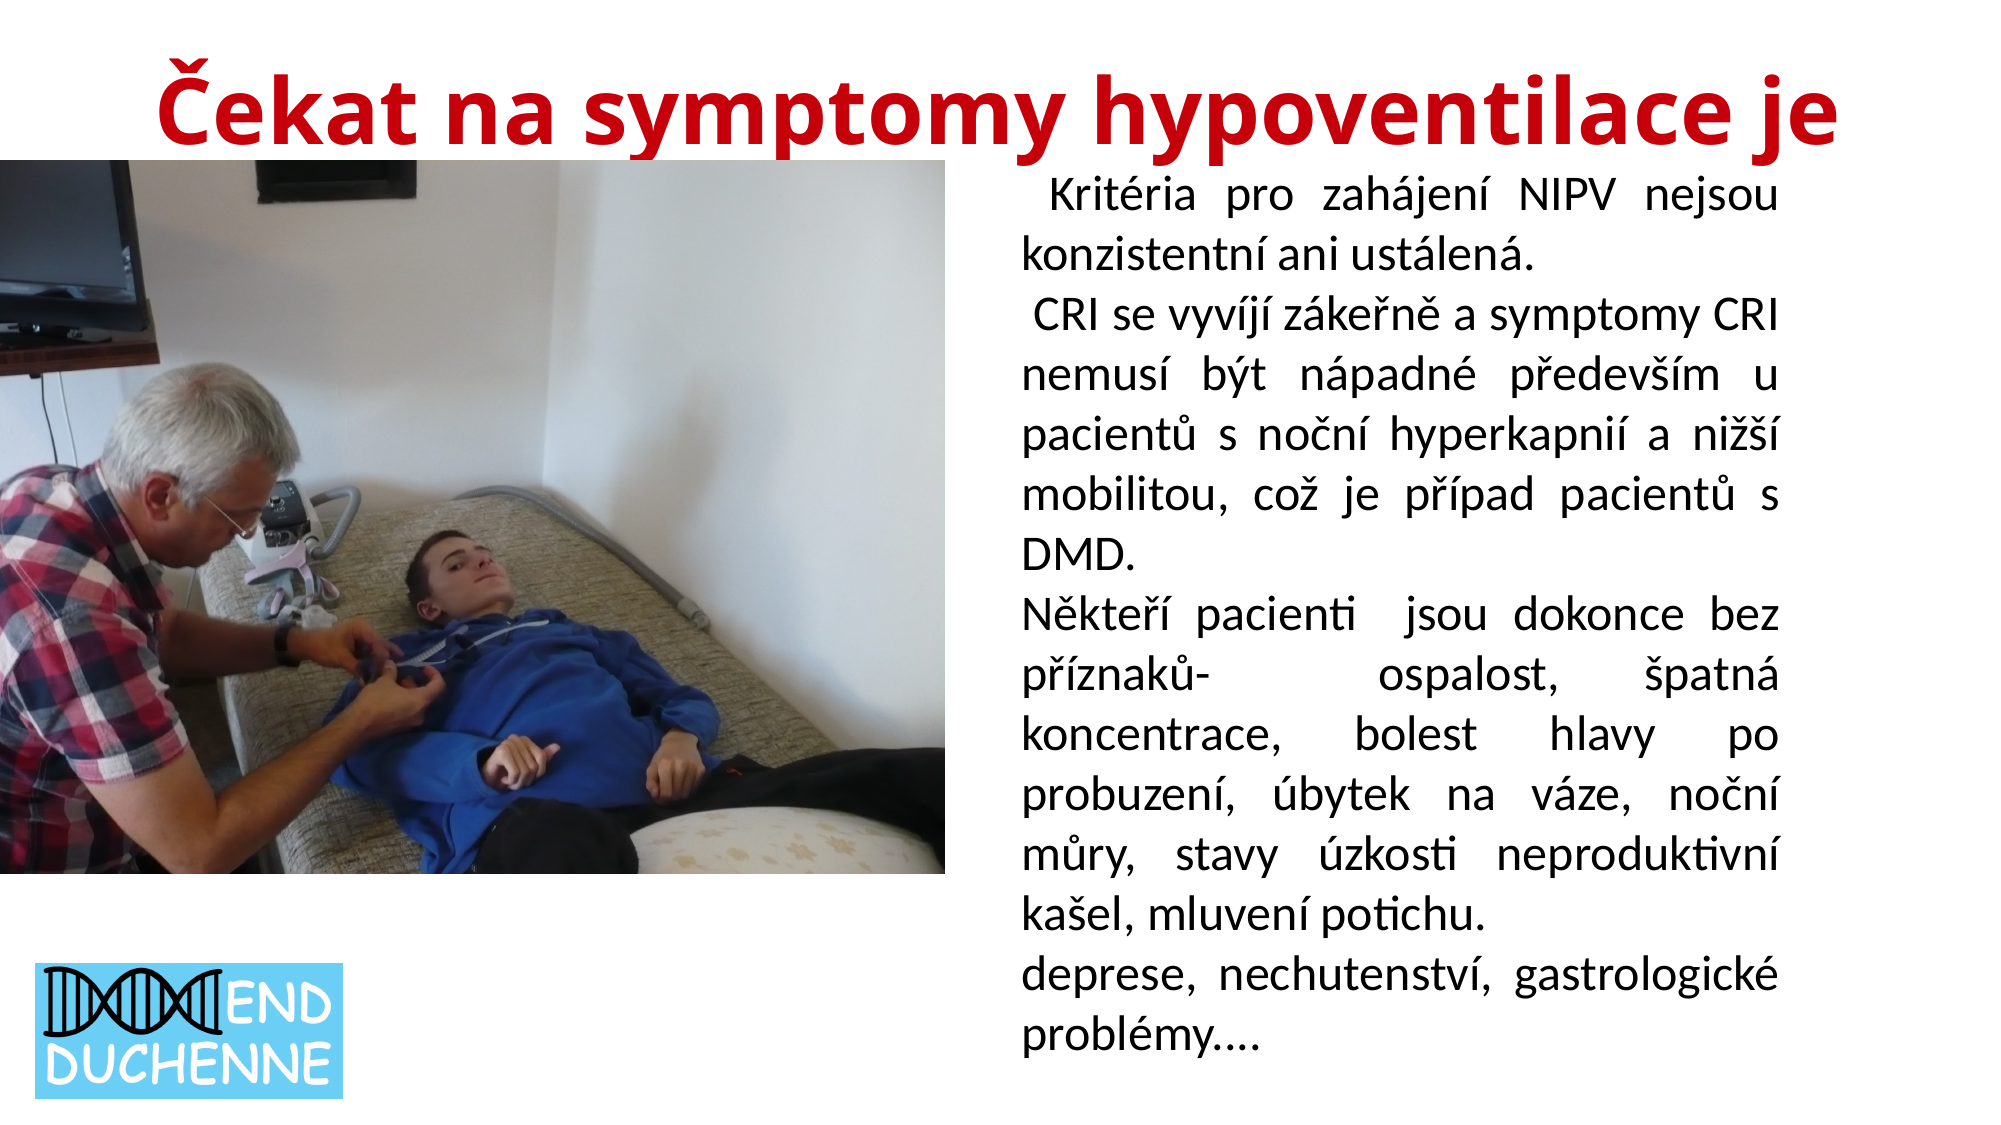

# Čekat na symptomy hypoventilace je pozdě
 Kritéria pro zahájení NIPV nejsou konzistentní ani ustálená.
 CRI se vyvíjí zákeřně a symptomy CRI nemusí být nápadné především u pacientů s noční hyperkapnií a nižší mobilitou, což je případ pacientů s DMD.
Někteří pacienti jsou dokonce bez příznaků- ospalost, špatná koncentrace, bolest hlavy po probuzení, úbytek na váze, noční můry, stavy úzkosti neproduktivní kašel, mluvení potichu.
deprese, nechutenství, gastrologické problémy....